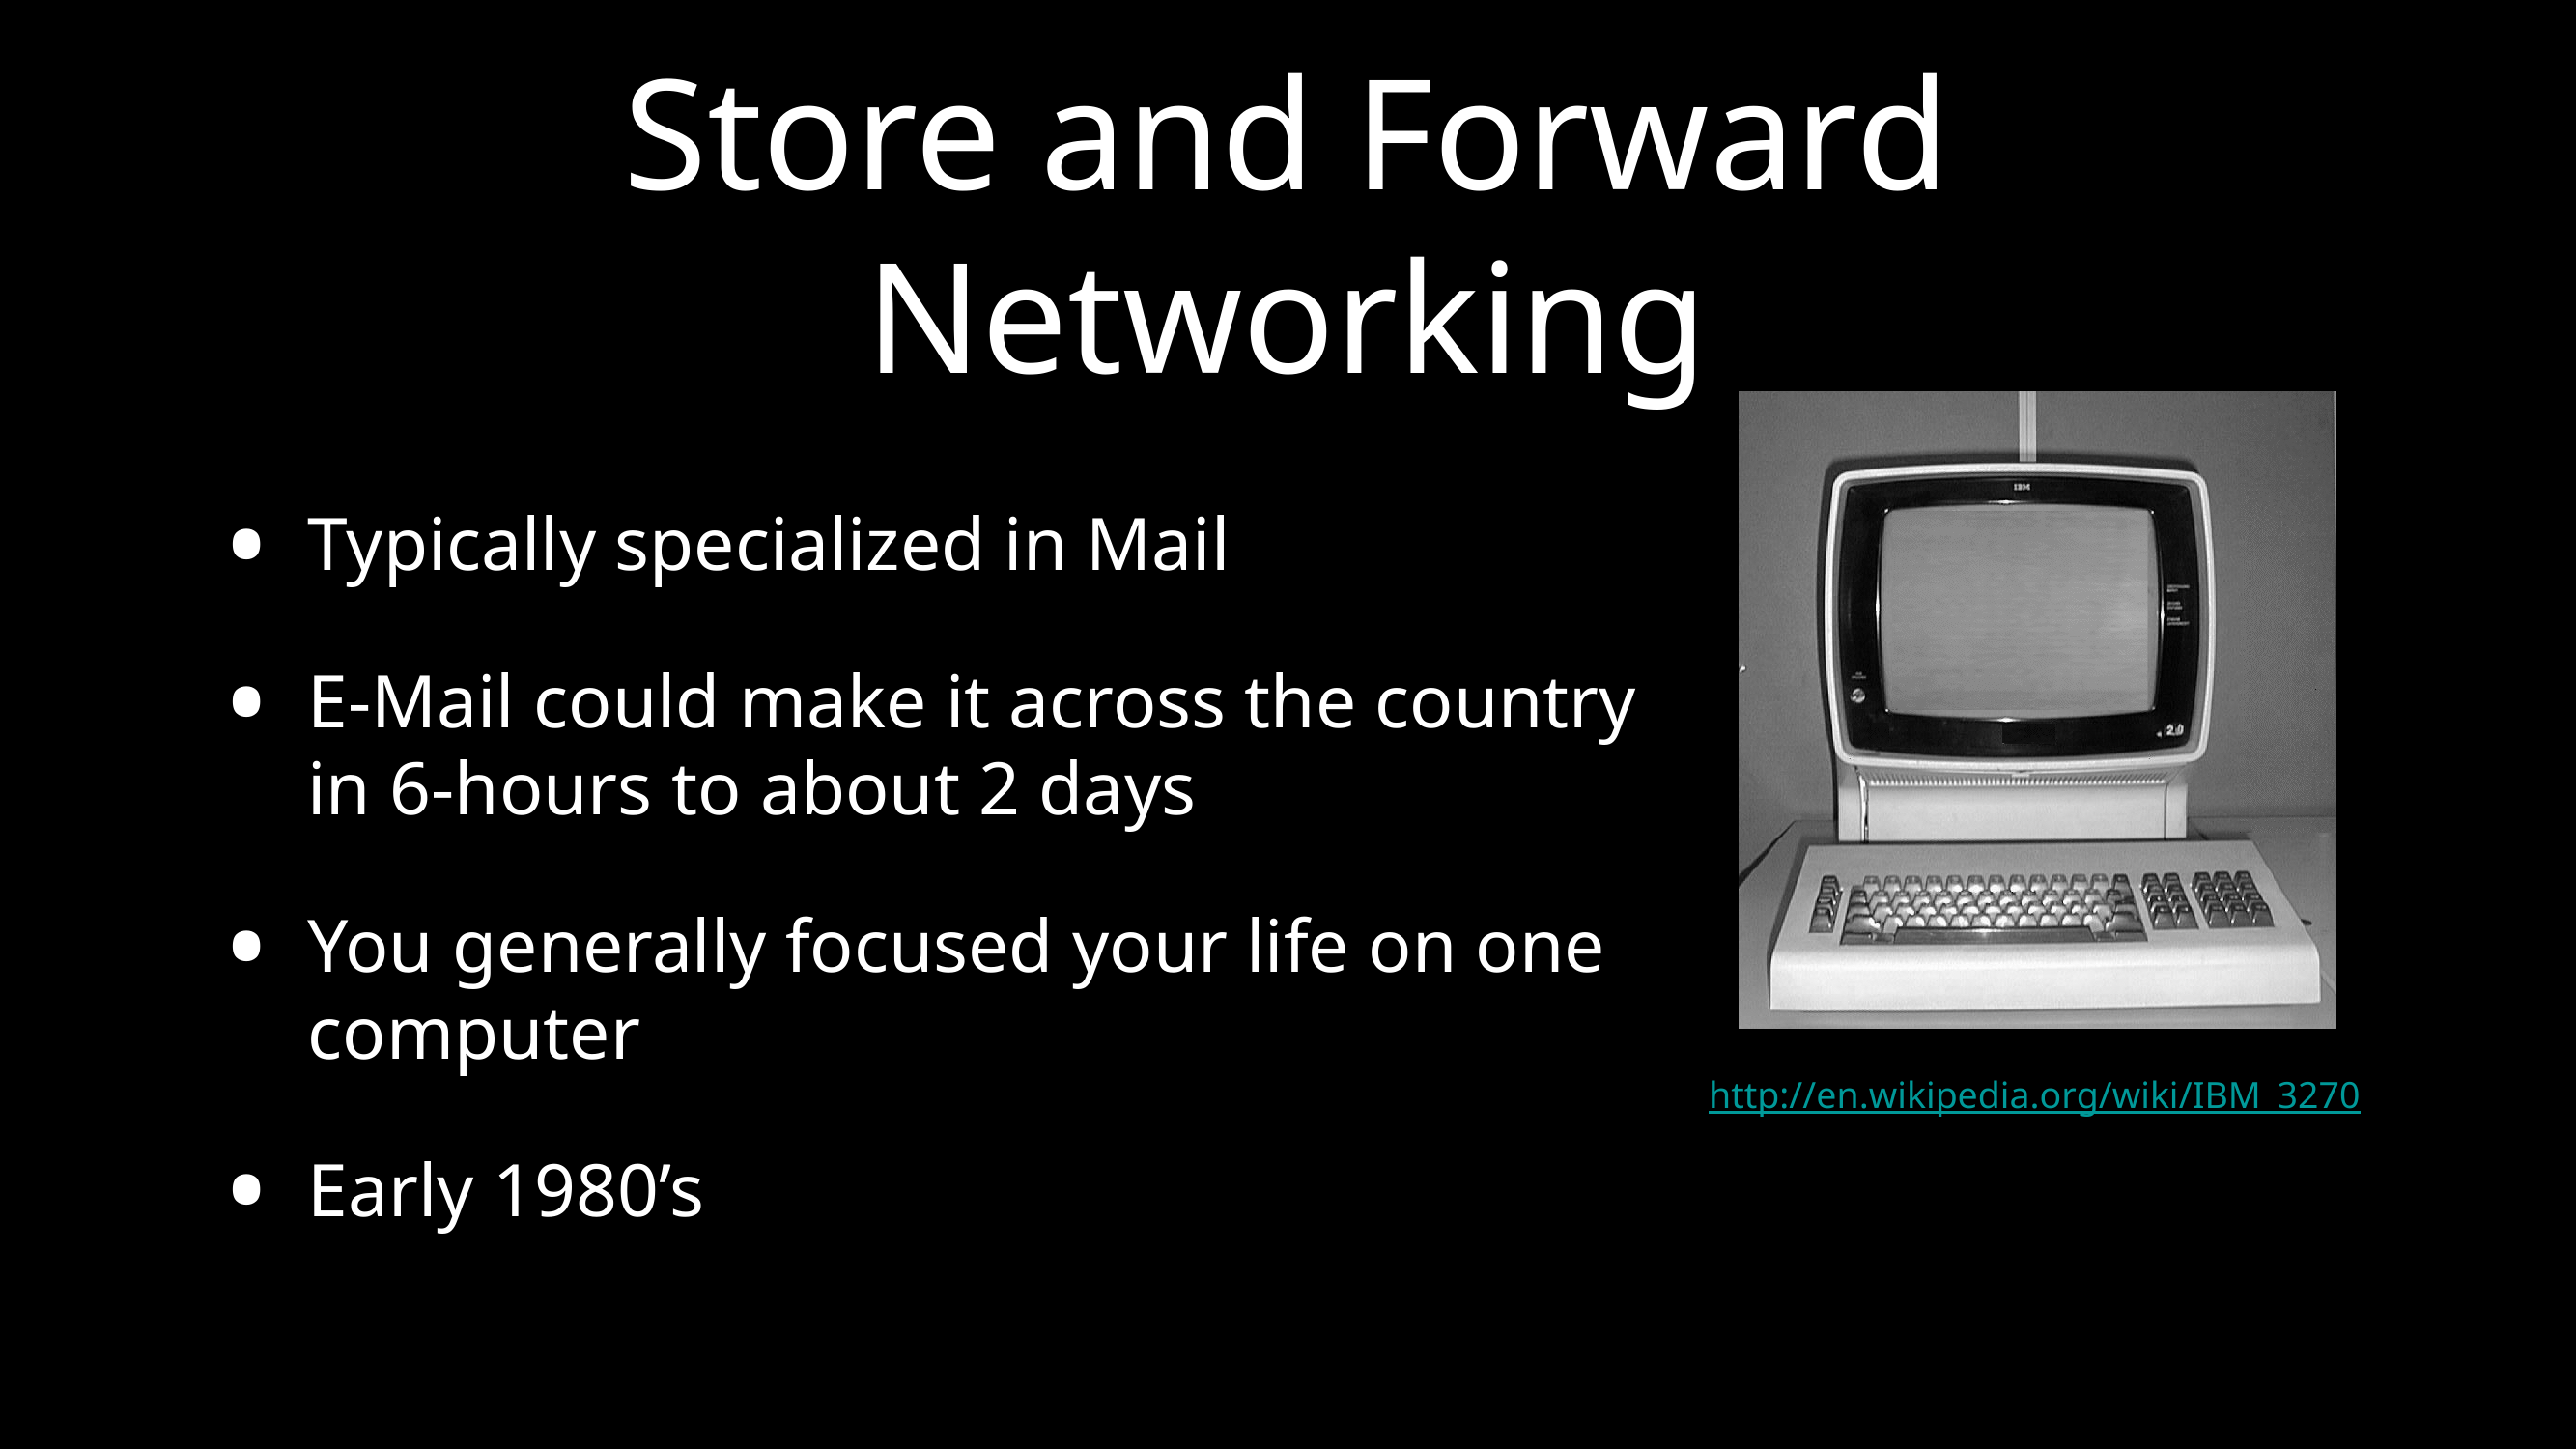

# Store and Forward Networking
Typically specialized in Mail
E-Mail could make it across the country in 6-hours to about 2 days
You generally focused your life on one computer
Early 1980’s
http://en.wikipedia.org/wiki/IBM_3270